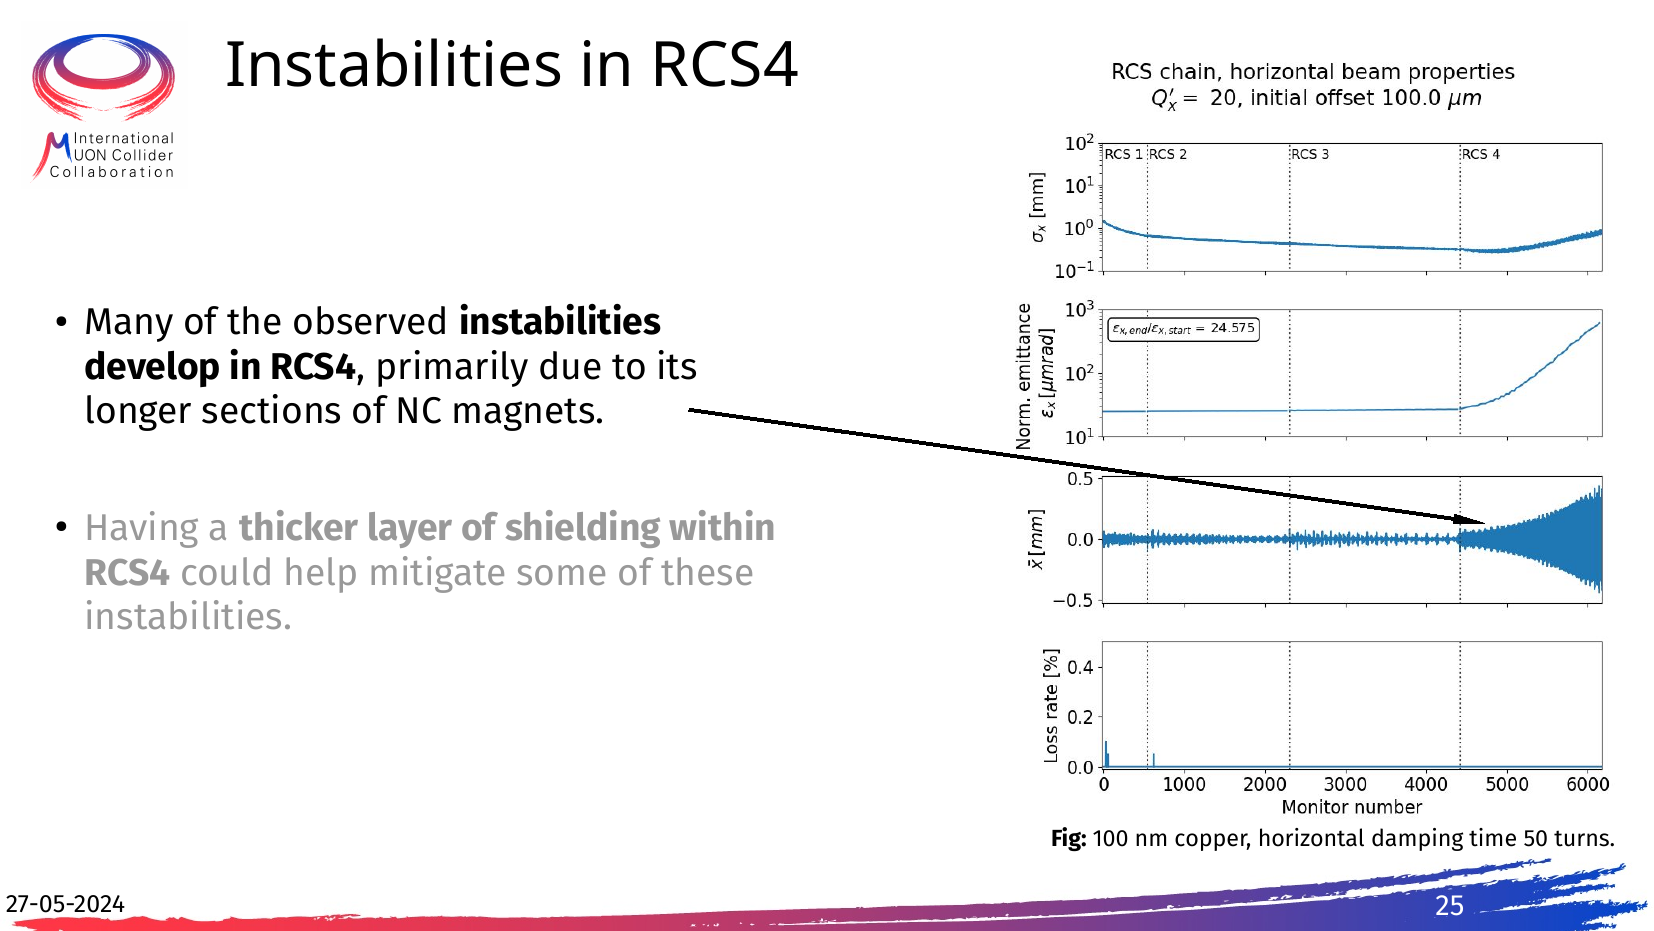

# Instabilities in RCS4
Many of the observed instabilities develop in RCS4, primarily due to its longer sections of NC magnets.
Having a thicker layer of shielding within RCS4 could help mitigate some of these instabilities.
Fig: 100 nm copper, horizontal damping time 50 turns.
27-05-2024
25